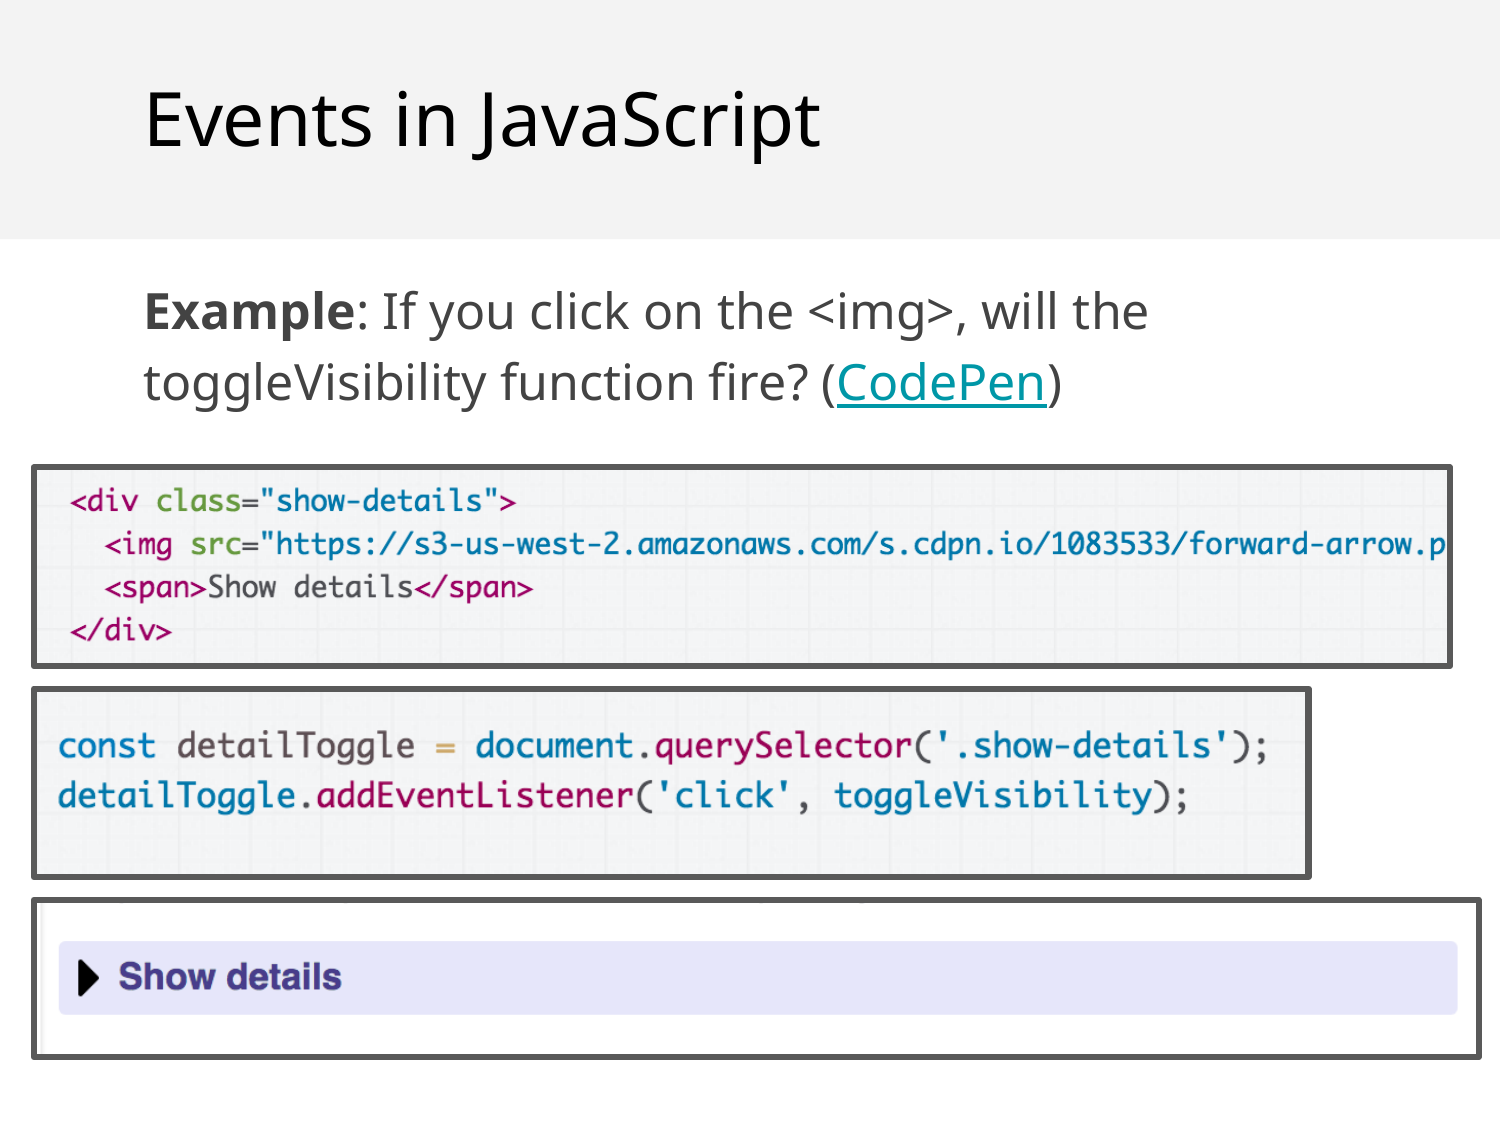

# Events in JavaScript
Example: If you click on the <img>, will the toggleVisibility function fire? (CodePen)